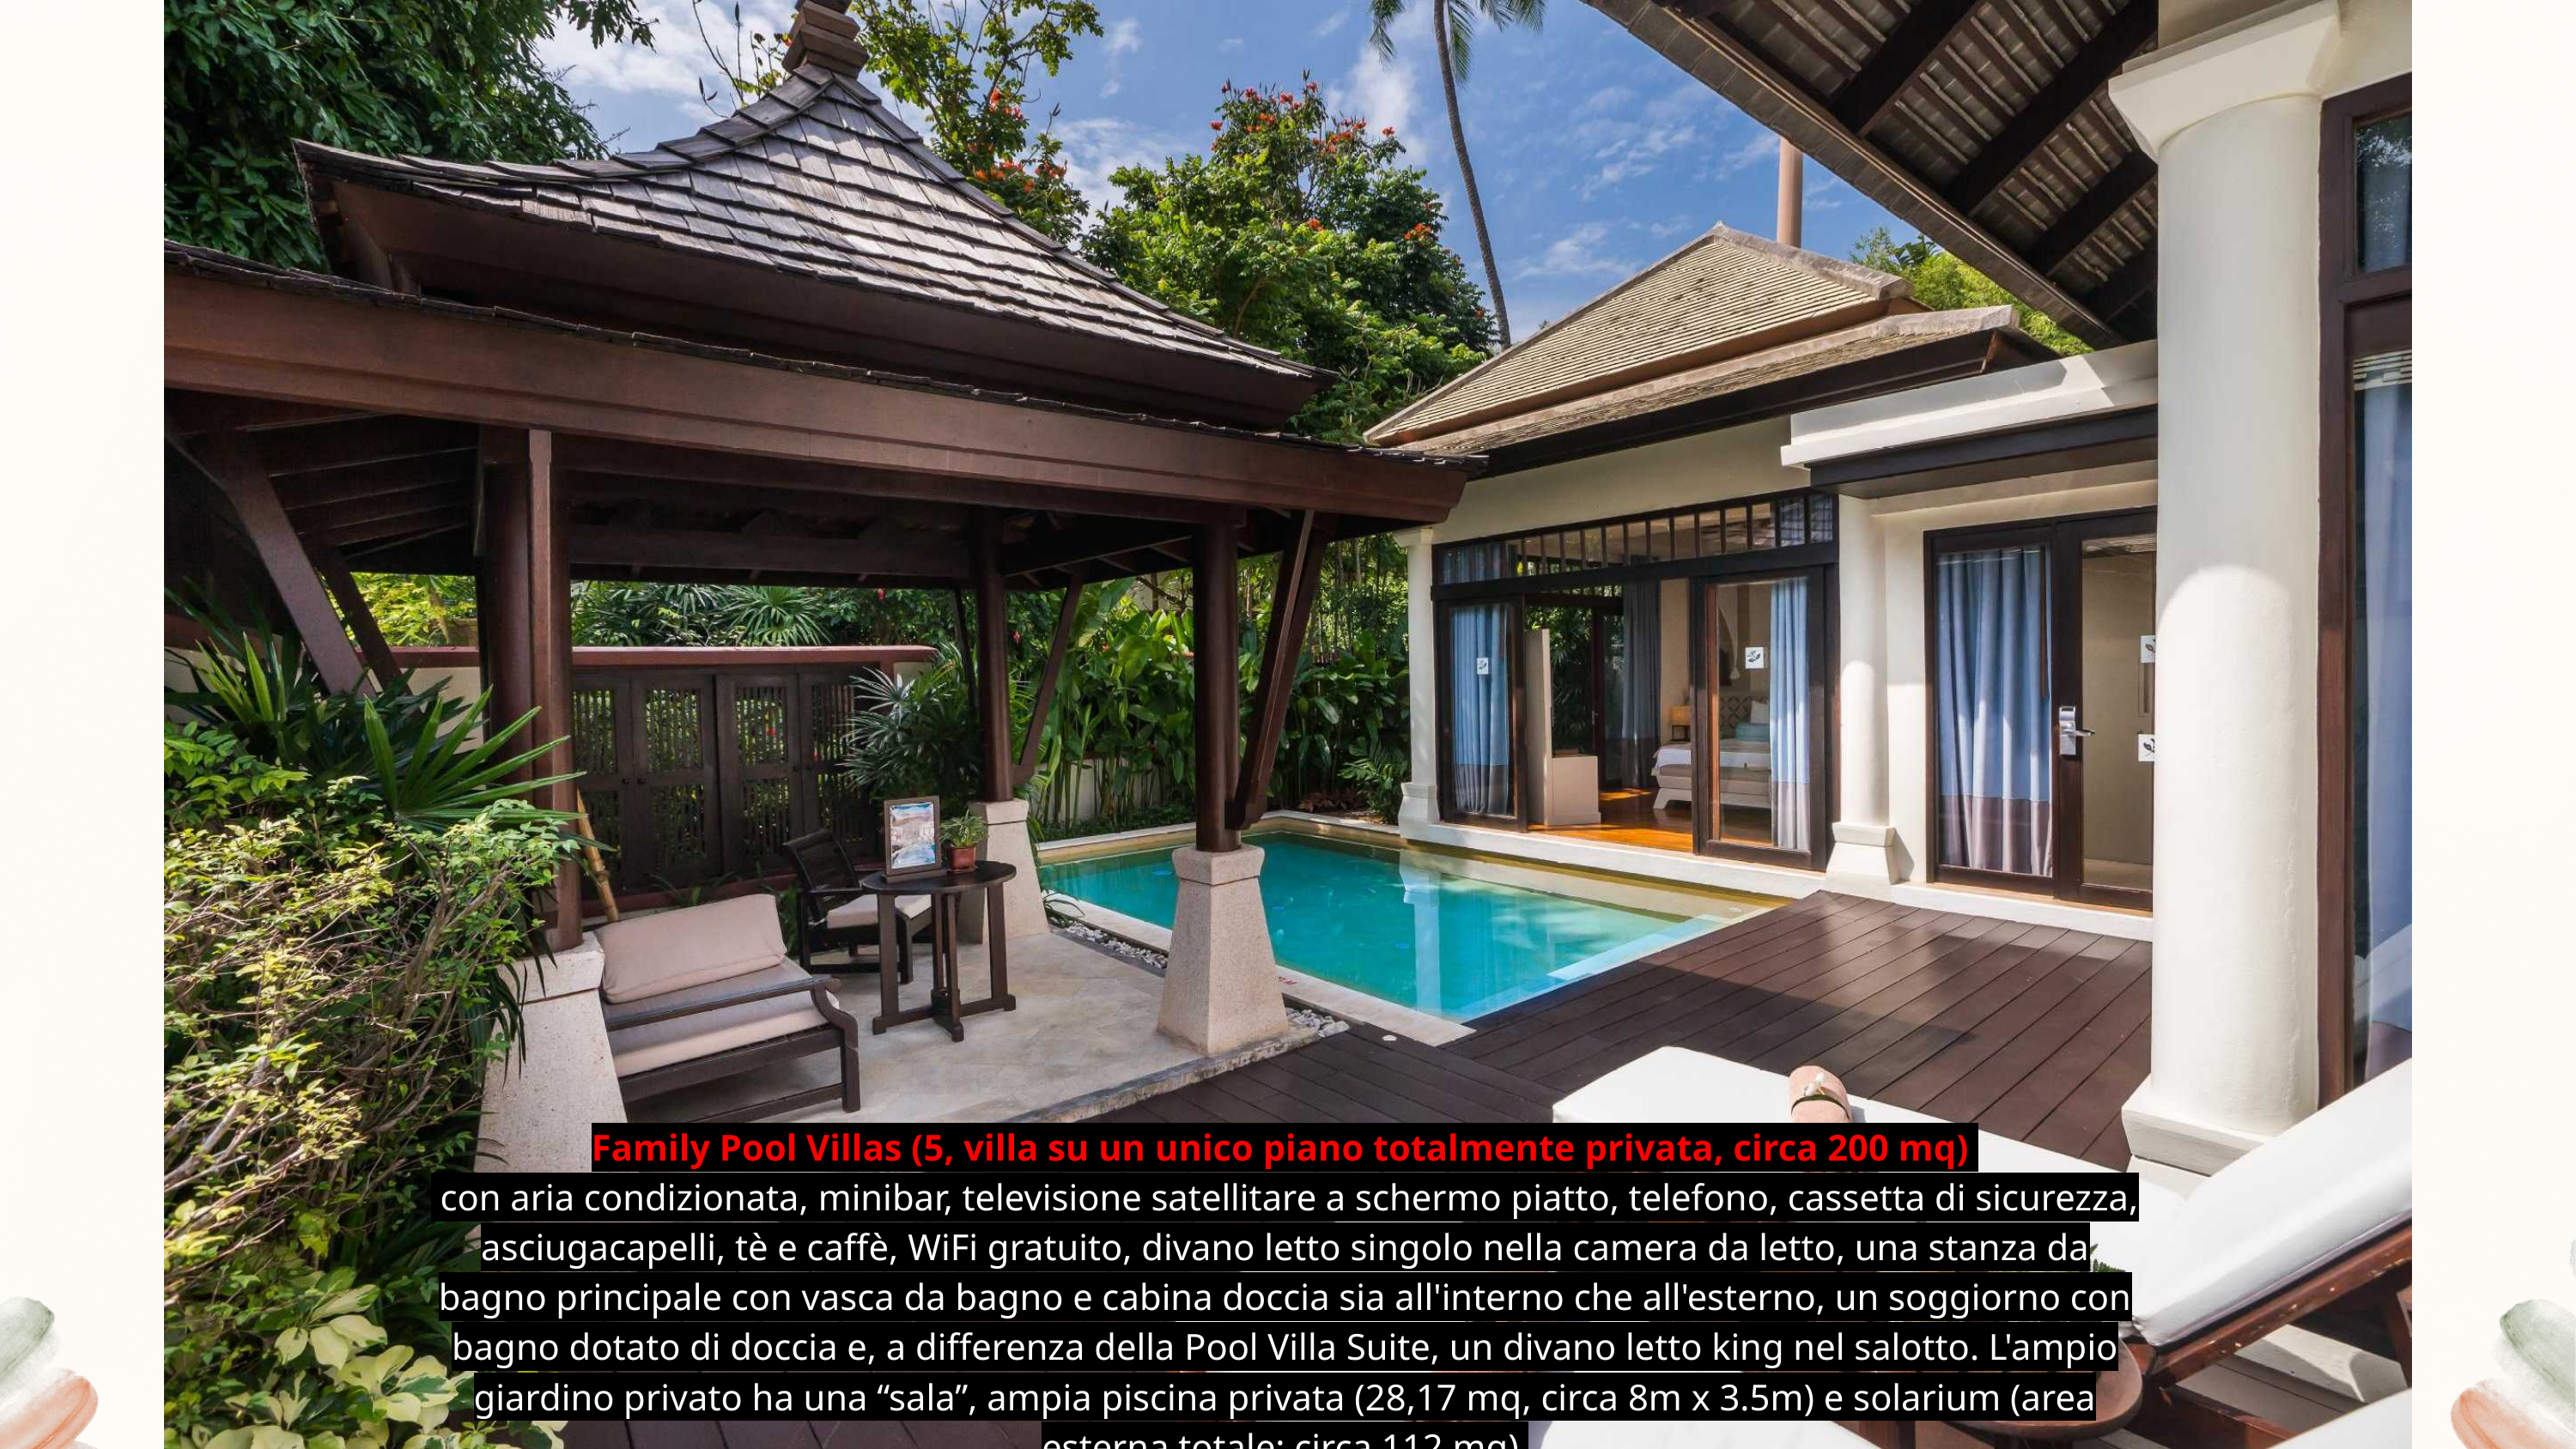

Family Pool Villas (5, villa su un unico piano totalmente privata, circa 200 mq)
 con aria condizionata, minibar, televisione satellitare a schermo piatto, telefono, cassetta di sicurezza, asciugacapelli, tè e caffè, WiFi gratuito, divano letto singolo nella camera da letto, una stanza da bagno principale con vasca da bagno e cabina doccia sia all'interno che all'esterno, un soggiorno con bagno dotato di doccia e, a differenza della Pool Villa Suite, un divano letto king nel salotto. L'ampio giardino privato ha una “sala”, ampia piscina privata (28,17 mq, circa 8m x 3.5m) e solarium (area esterna totale: circa 112 mq)
Massima occupazione: 5 adulti o 4 adulti e 1 bambino
Configurazione letti: 1 letto king e divano letto nella camera matrimoniale, e nel salotto, un divano letto king
Vista: Giardino privato